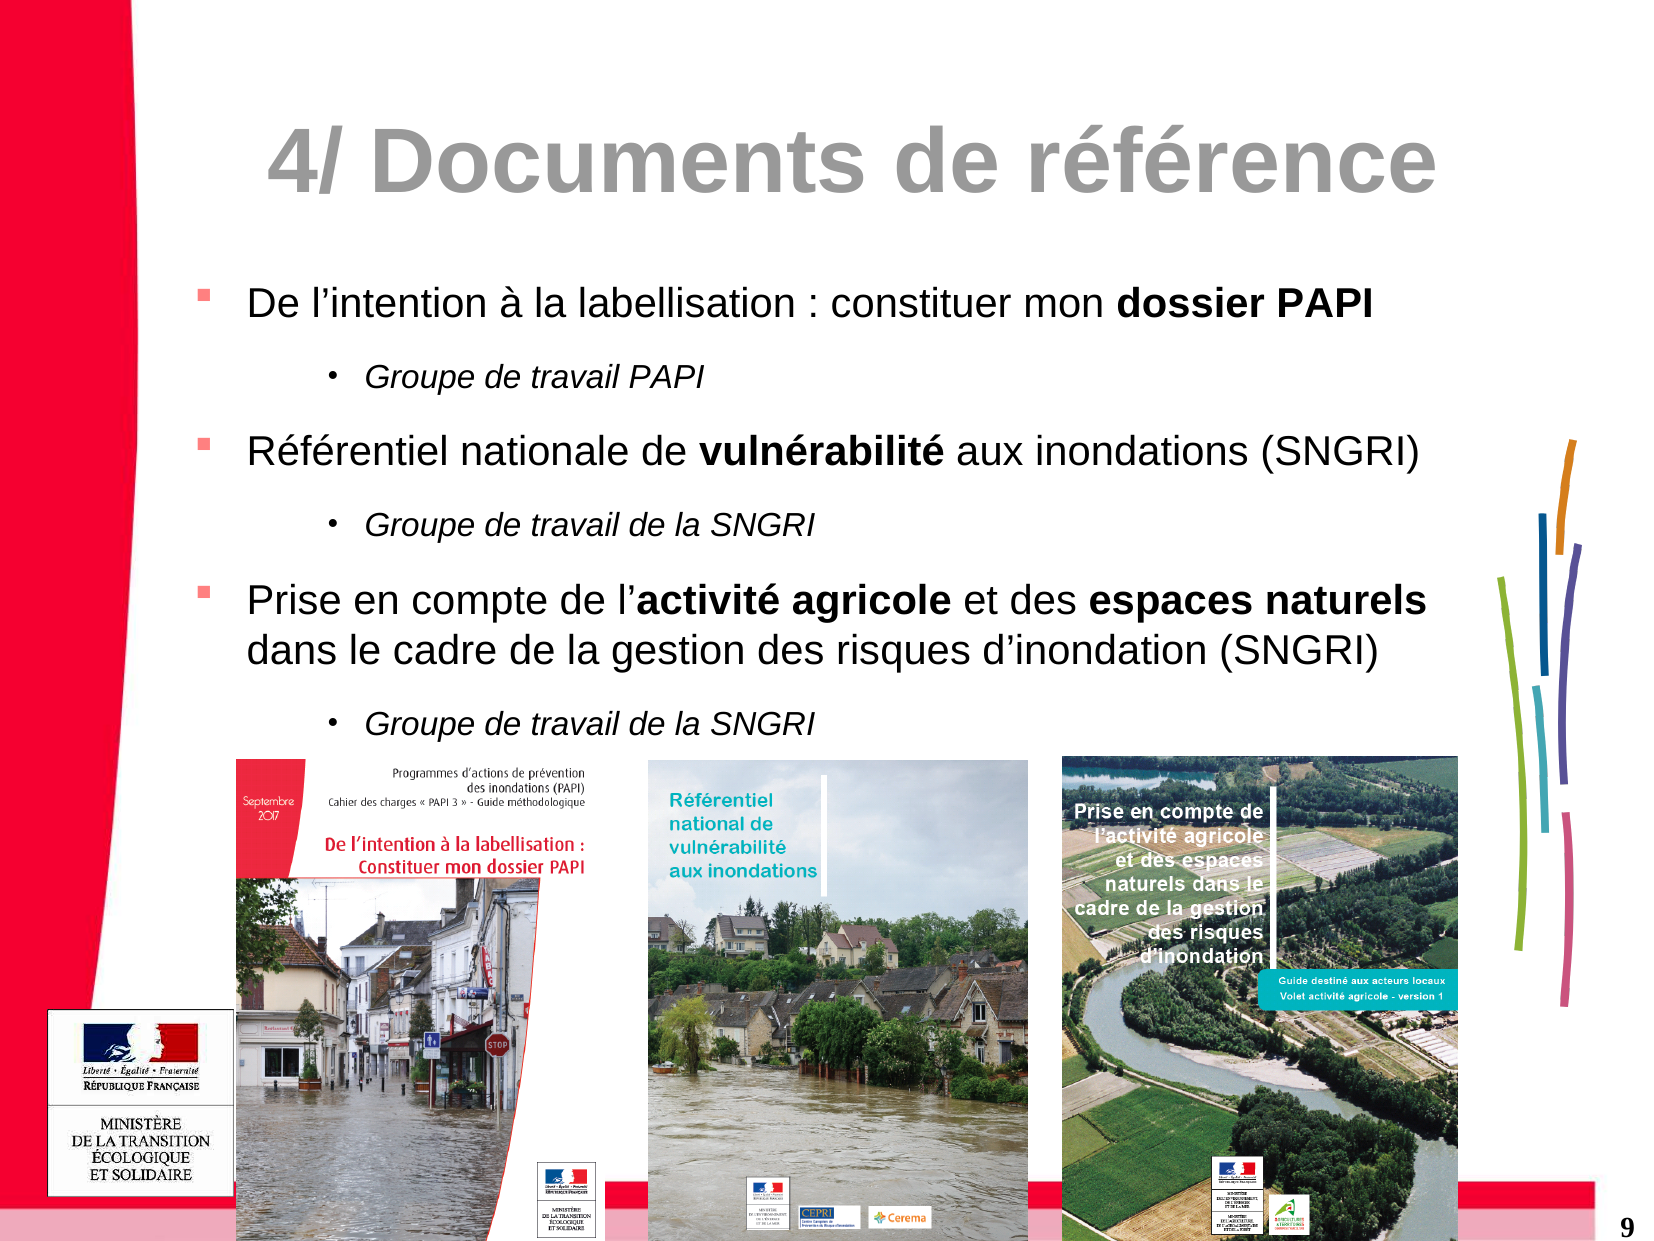

4/ Documents de référence
De l’intention à la labellisation : constituer mon dossier PAPI
Groupe de travail PAPI
Référentiel nationale de vulnérabilité aux inondations (SNGRI)
Groupe de travail de la SNGRI
Prise en compte de l’activité agricole et des espaces naturels dans le cadre de la gestion des risques d’inondation (SNGRI)
Groupe de travail de la SNGRI